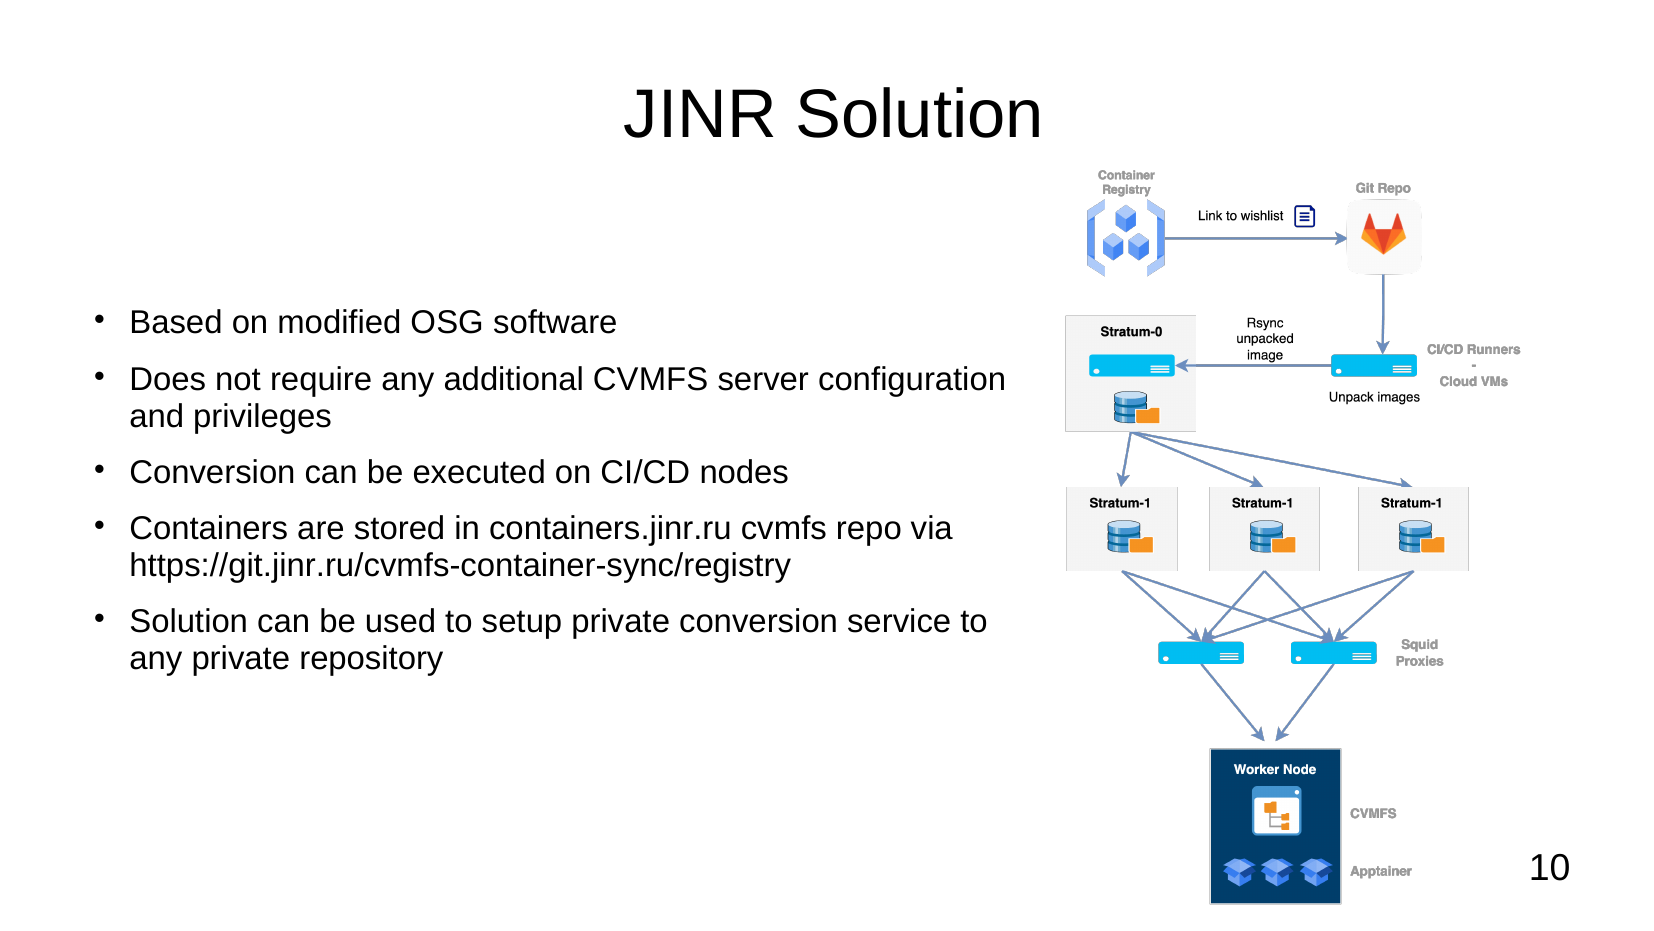

# JINR Solution
Based on modified OSG software
Does not require any additional CVMFS server configuration and privileges
Conversion can be executed on CI/CD nodes
Containers are stored in containers.jinr.ru cvmfs repo via https://git.jinr.ru/cvmfs-container-sync/registry
Solution can be used to setup private conversion service to any private repository
10